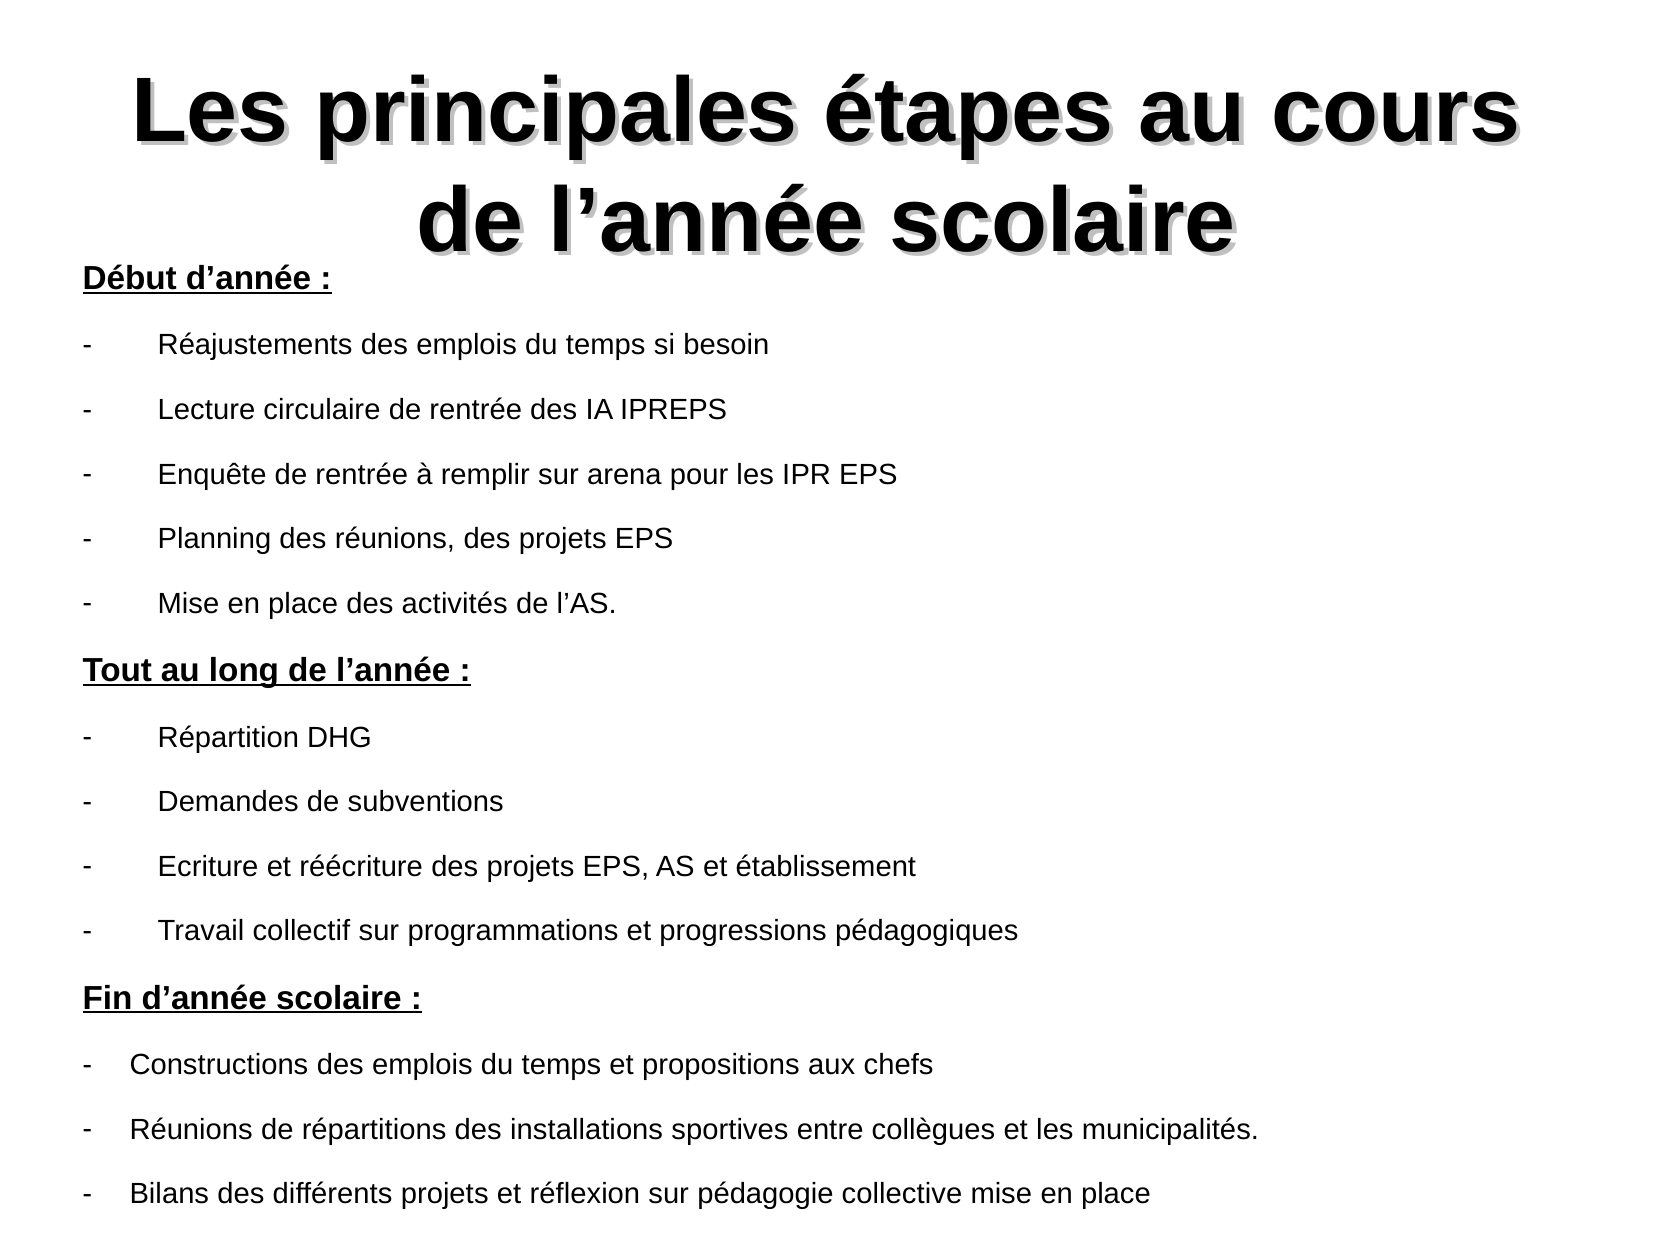

# Les principales étapes au cours de l’année scolaire
Début d’année :
Réajustements des emplois du temps si besoin
Lecture circulaire de rentrée des IA IPREPS
Enquête de rentrée à remplir sur arena pour les IPR EPS
Planning des réunions, des projets EPS
Mise en place des activités de l’AS.
Tout au long de l’année :
Répartition DHG
Demandes de subventions
Ecriture et réécriture des projets EPS, AS et établissement
Travail collectif sur programmations et progressions pédagogiques
Fin d’année scolaire :
Constructions des emplois du temps et propositions aux chefs
Réunions de répartitions des installations sportives entre collègues et les municipalités.
Bilans des différents projets et réflexion sur pédagogie collective mise en place